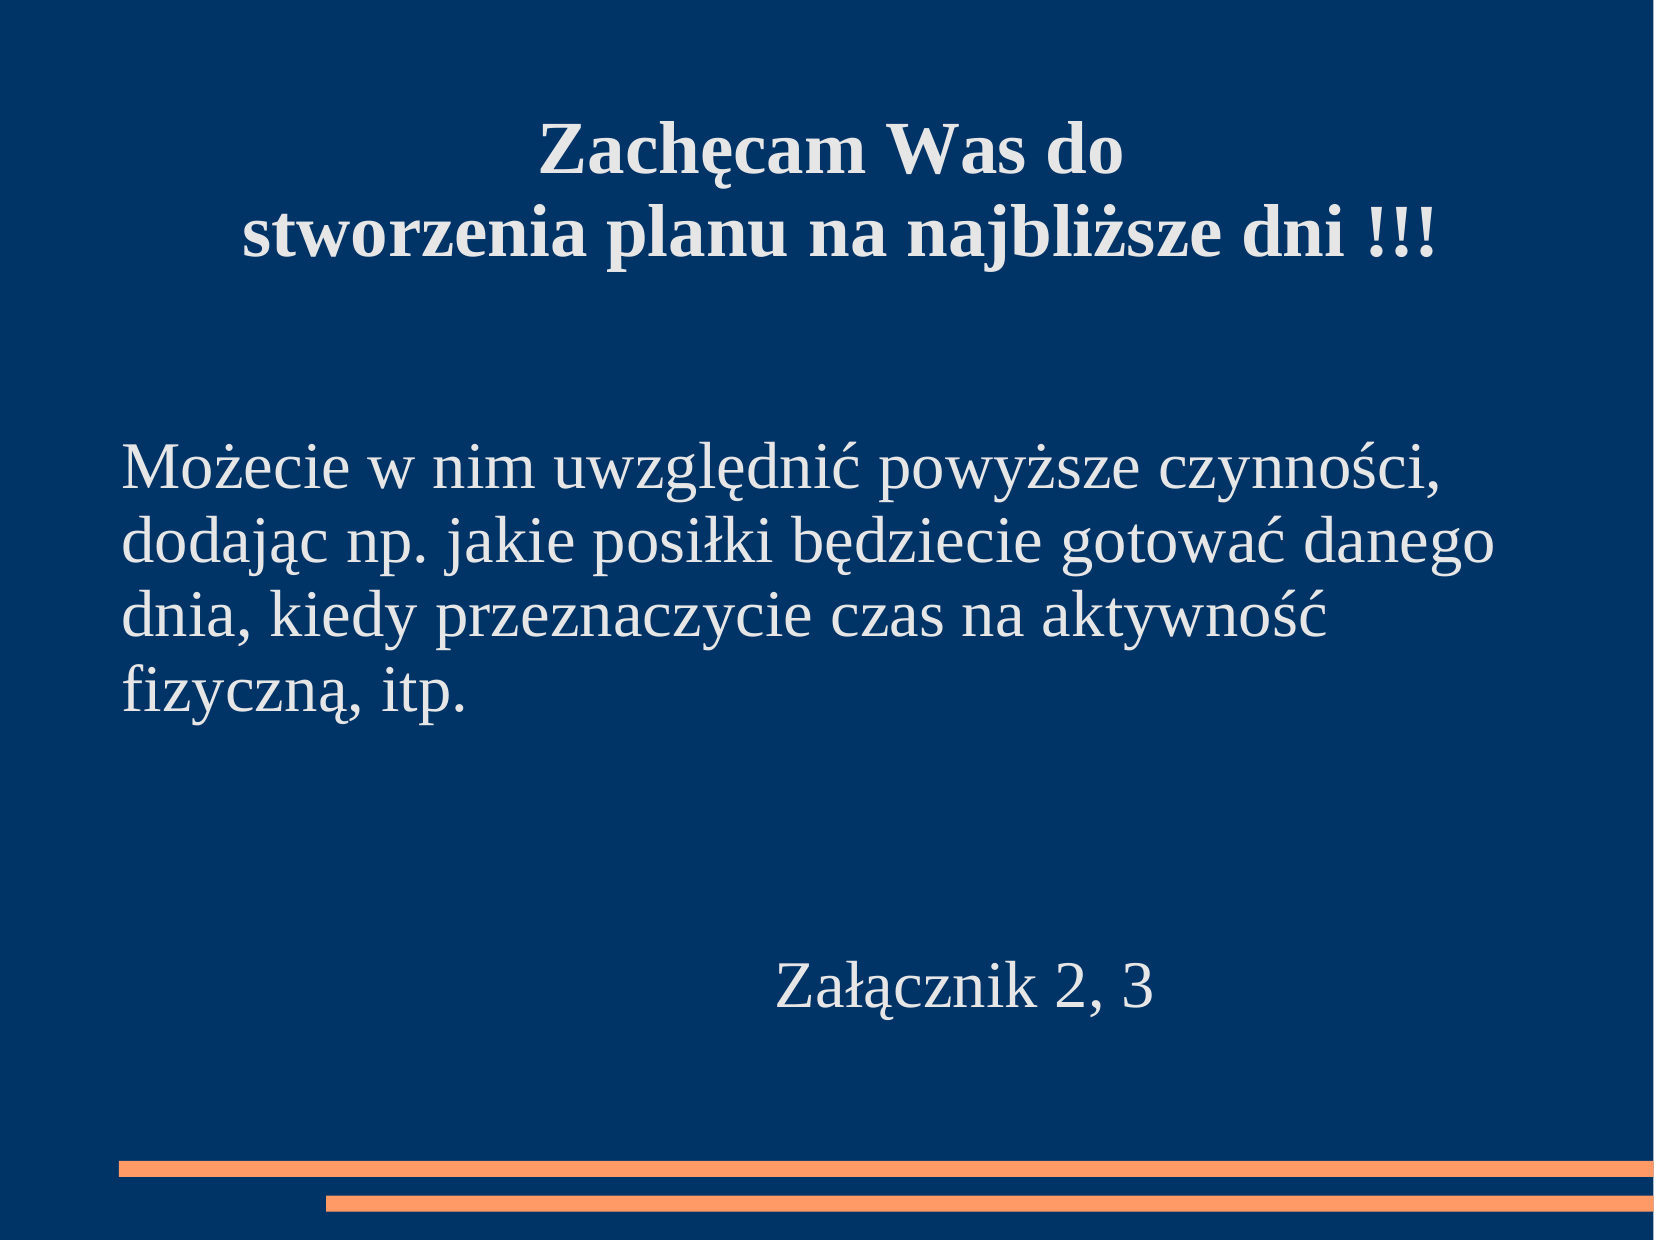

# Zachęcam Was do
stworzenia planu na najbliższe dni !!!
Możecie w nim uwzględnić powyższe czynności, dodając np. jakie posiłki będziecie gotować danego dnia, kiedy przeznaczycie czas na aktywność fizyczną, itp.
 Załącznik 2, 3